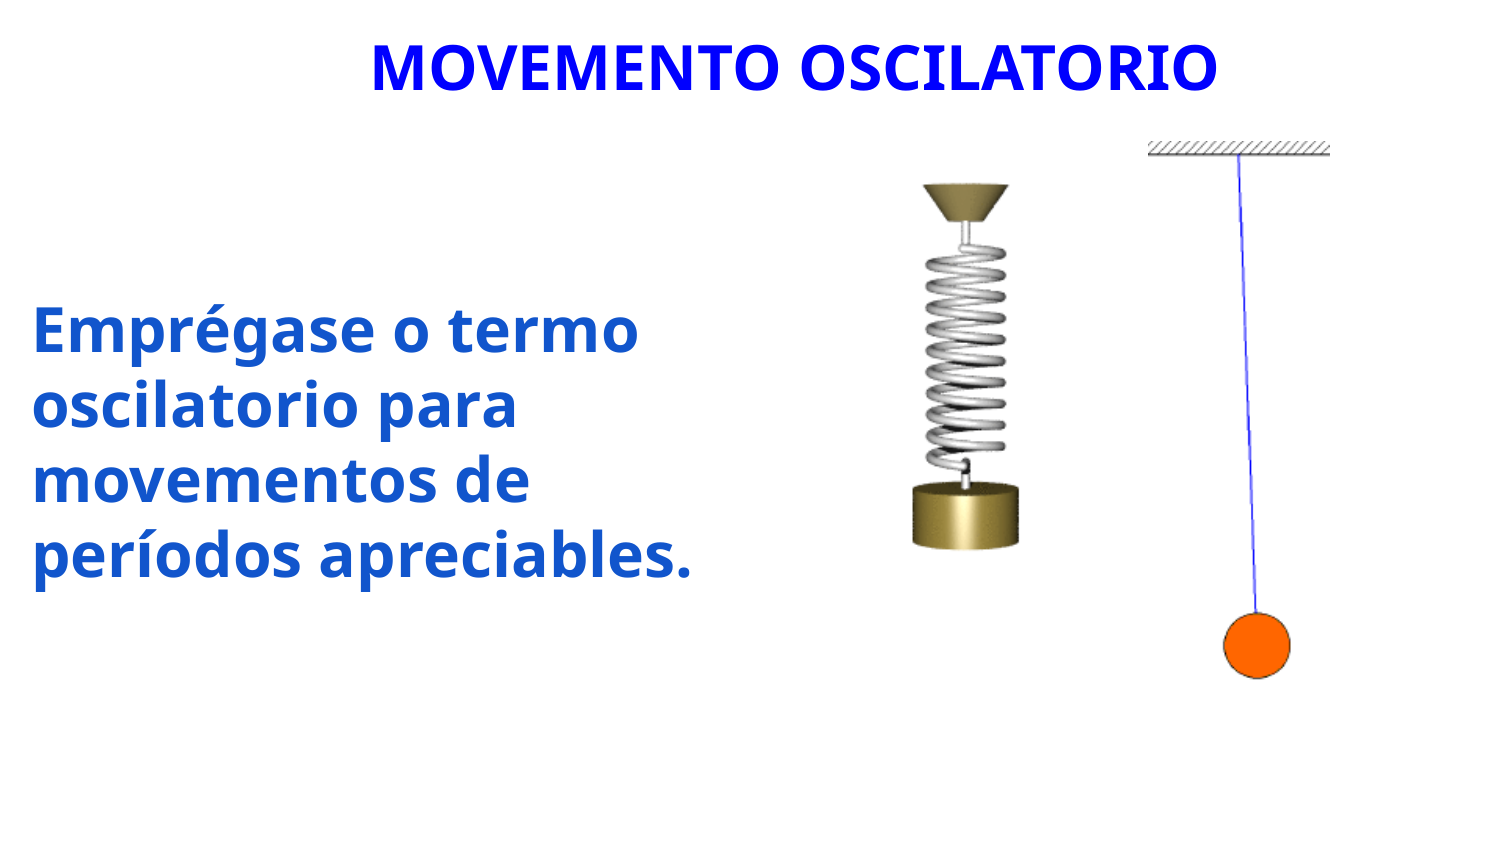

MOVEMENTO OSCILATORIO
Emprégase o termo oscilatorio para movementos de períodos apreciables.